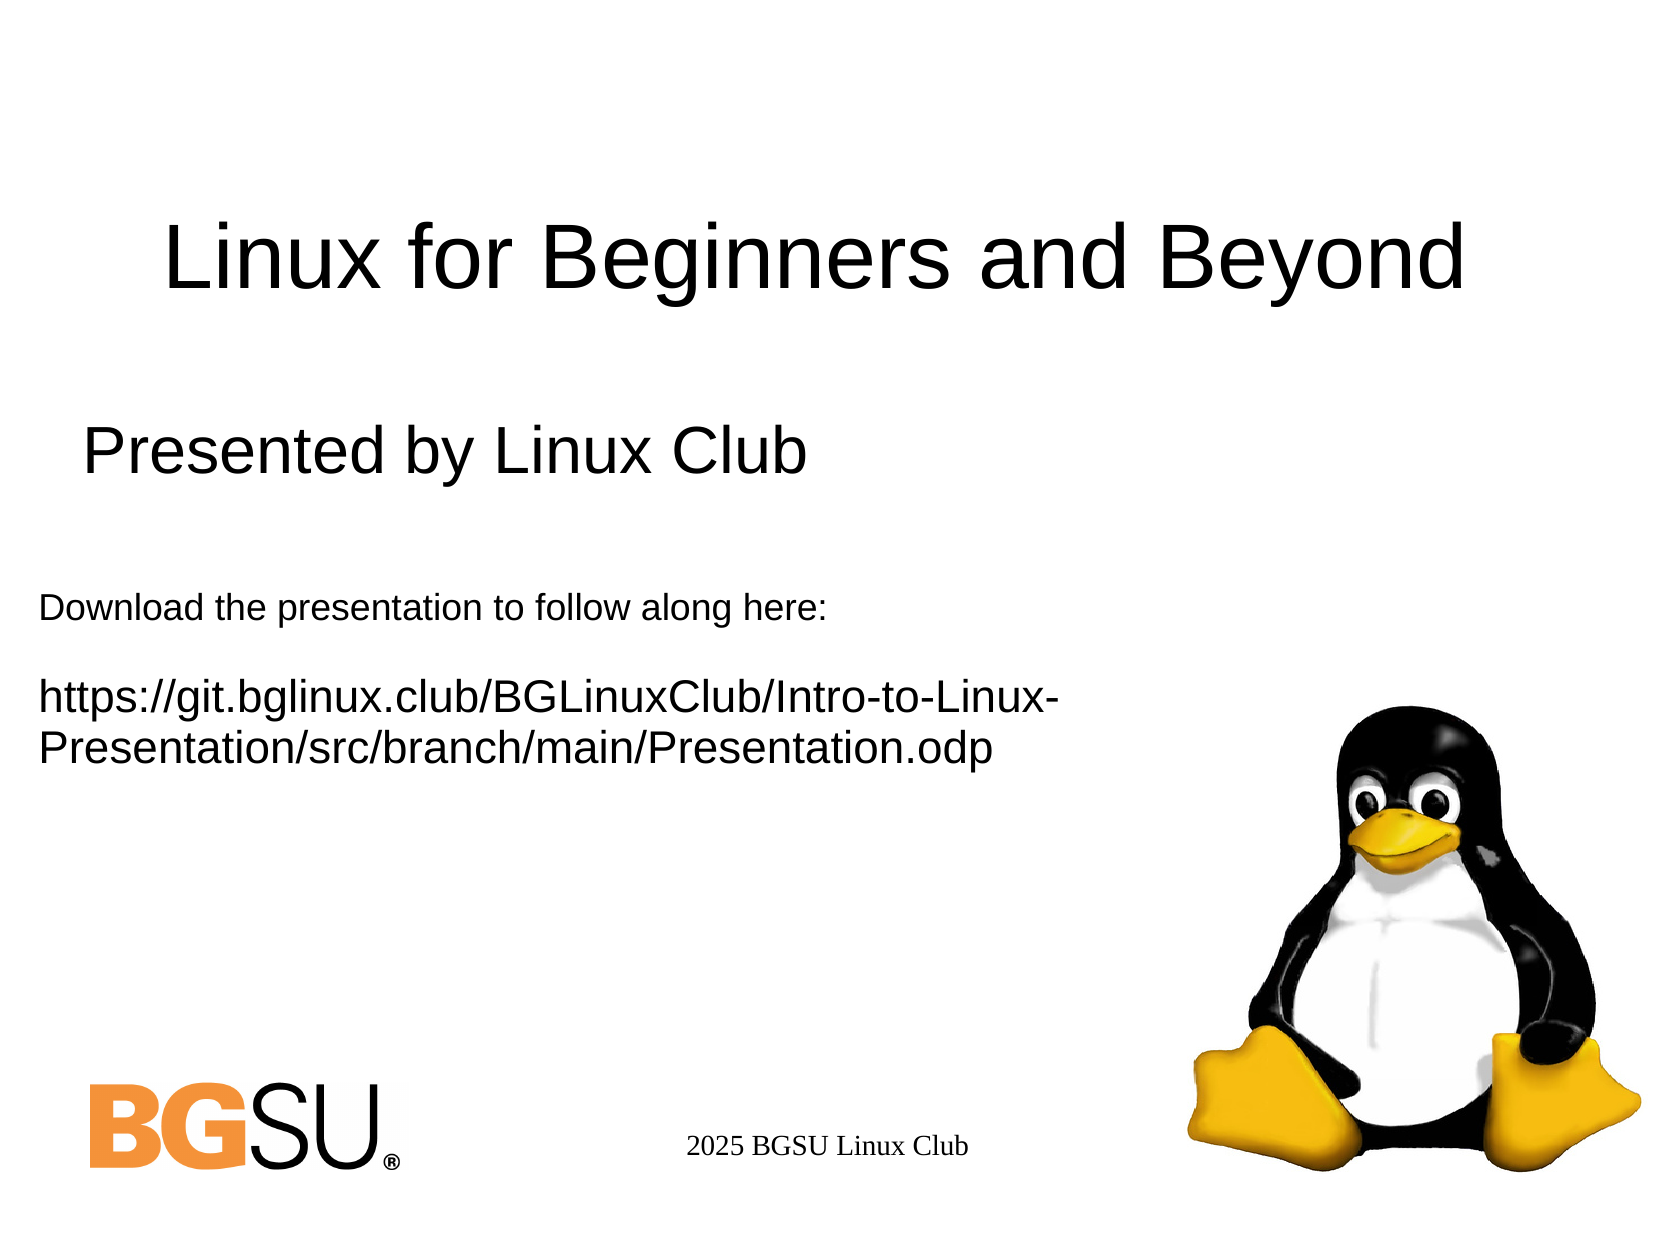

# Linux for Beginners and Beyond
Presented by Linux Club
Download the presentation to follow along here:
https://git.bglinux.club/BGLinuxClub/Intro-to-Linux-Presentation/src/branch/main/Presentation.odp
2025 BGSU Linux Club